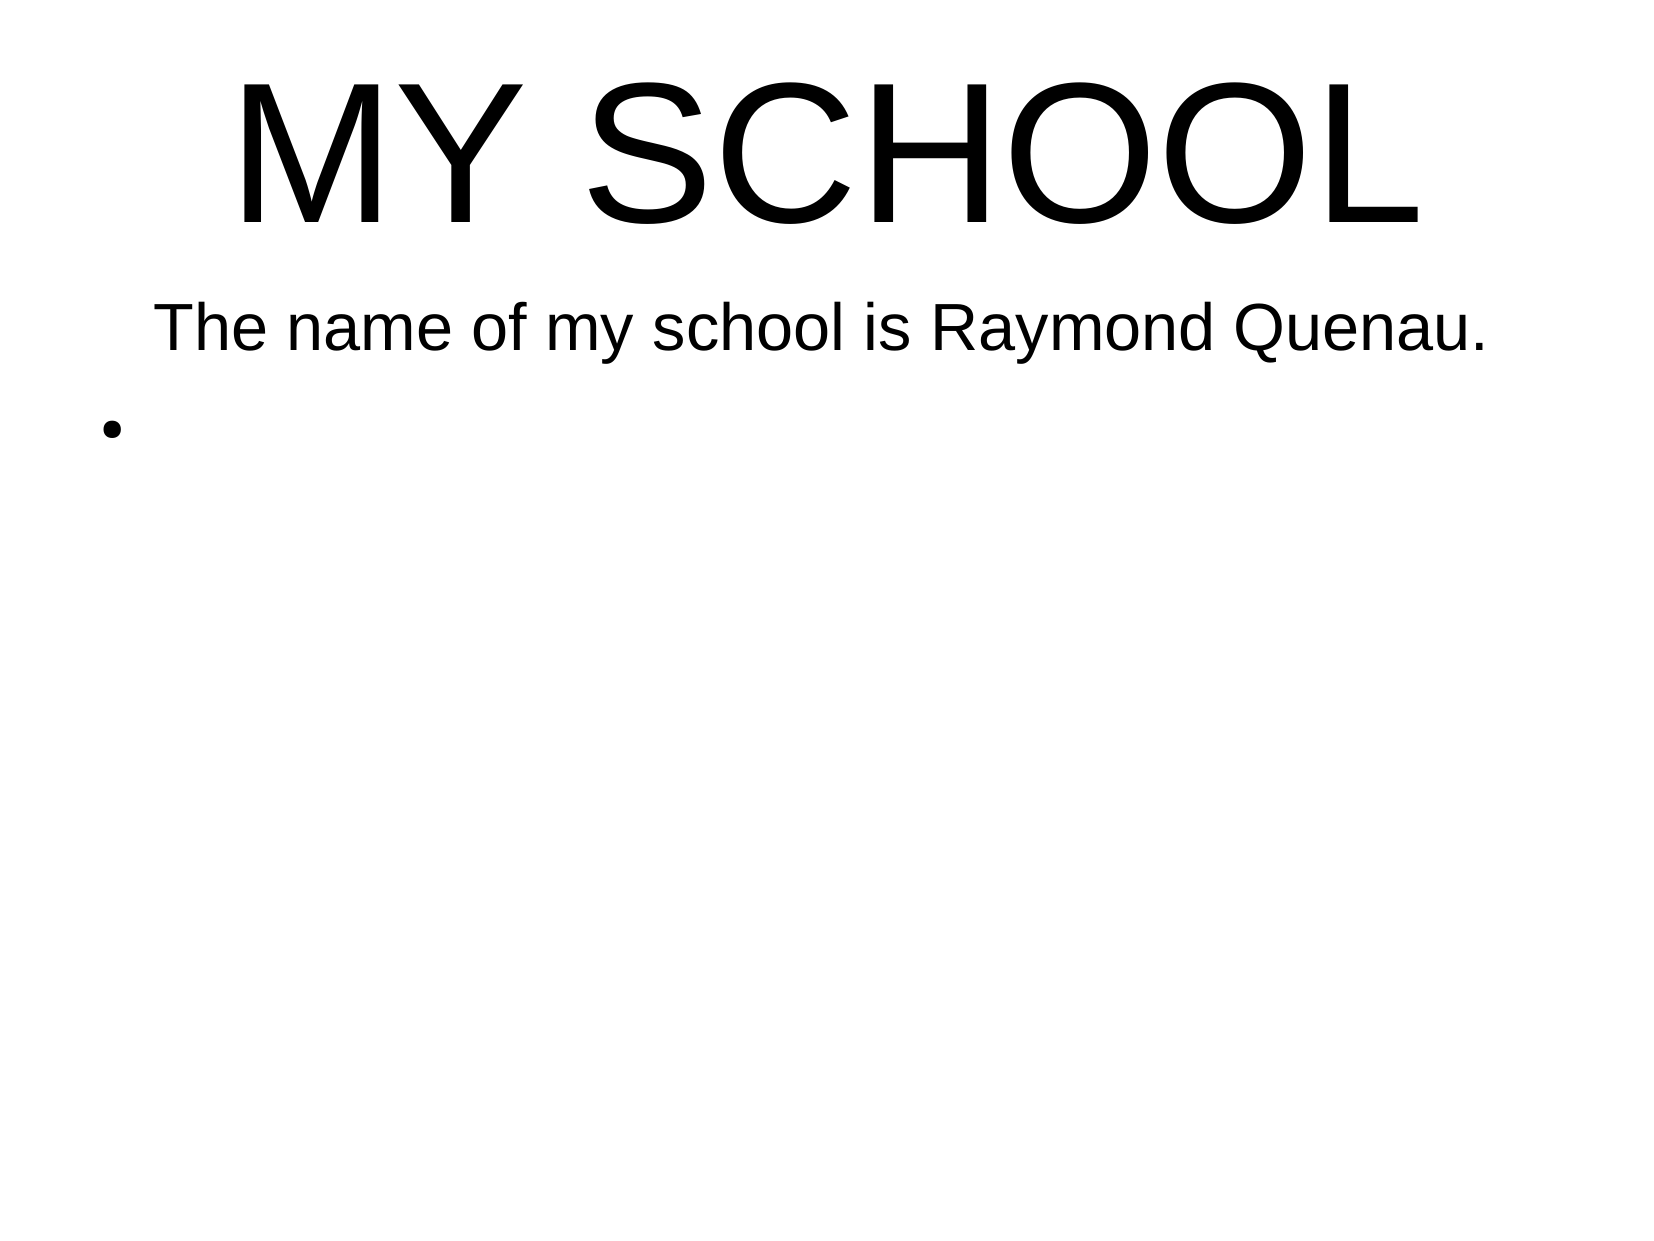

# MY SCHOOL
The name of my school is Raymond Quenau.